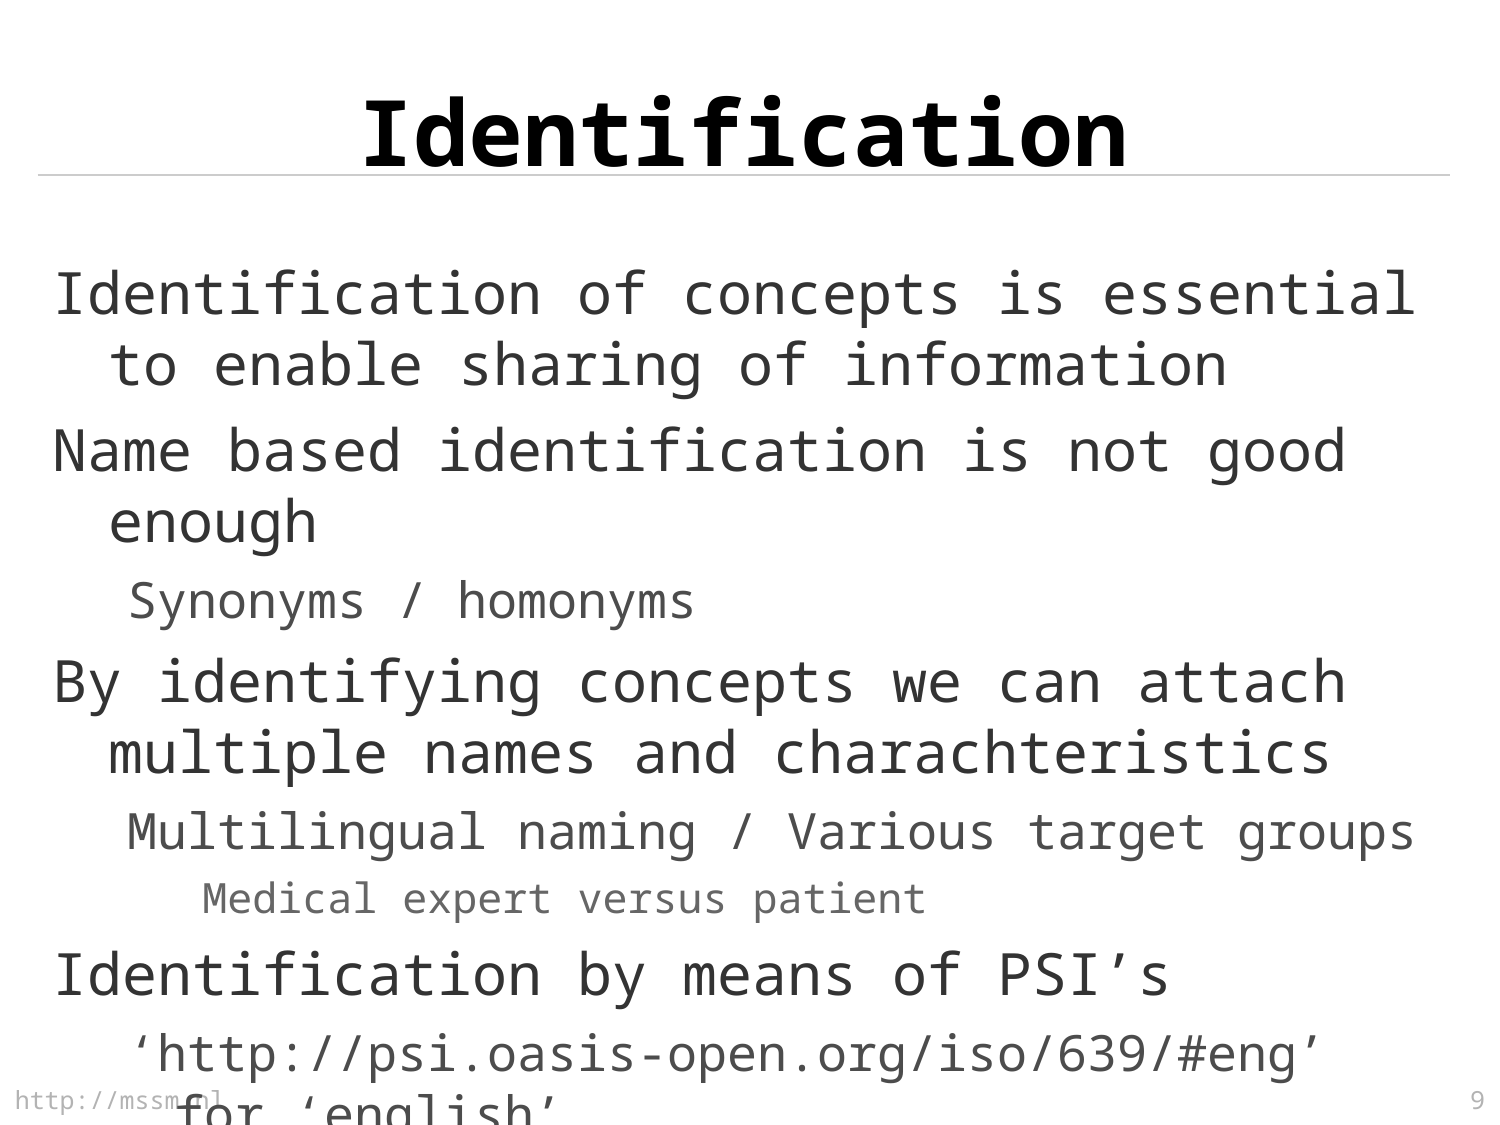

# Identification
Identification of concepts is essential to enable sharing of information
Name based identification is not good enough
Synonyms / homonyms
By identifying concepts we can attach multiple names and charachteristics
Multilingual naming / Various target groups
Medical expert versus patient
Identification by means of PSI’s
‘http://psi.oasis-open.org/iso/639/#eng’ for ‘english’
For computers: identification based on URL’s
For humans: indicators describing concepts
http://mssm.nl
9